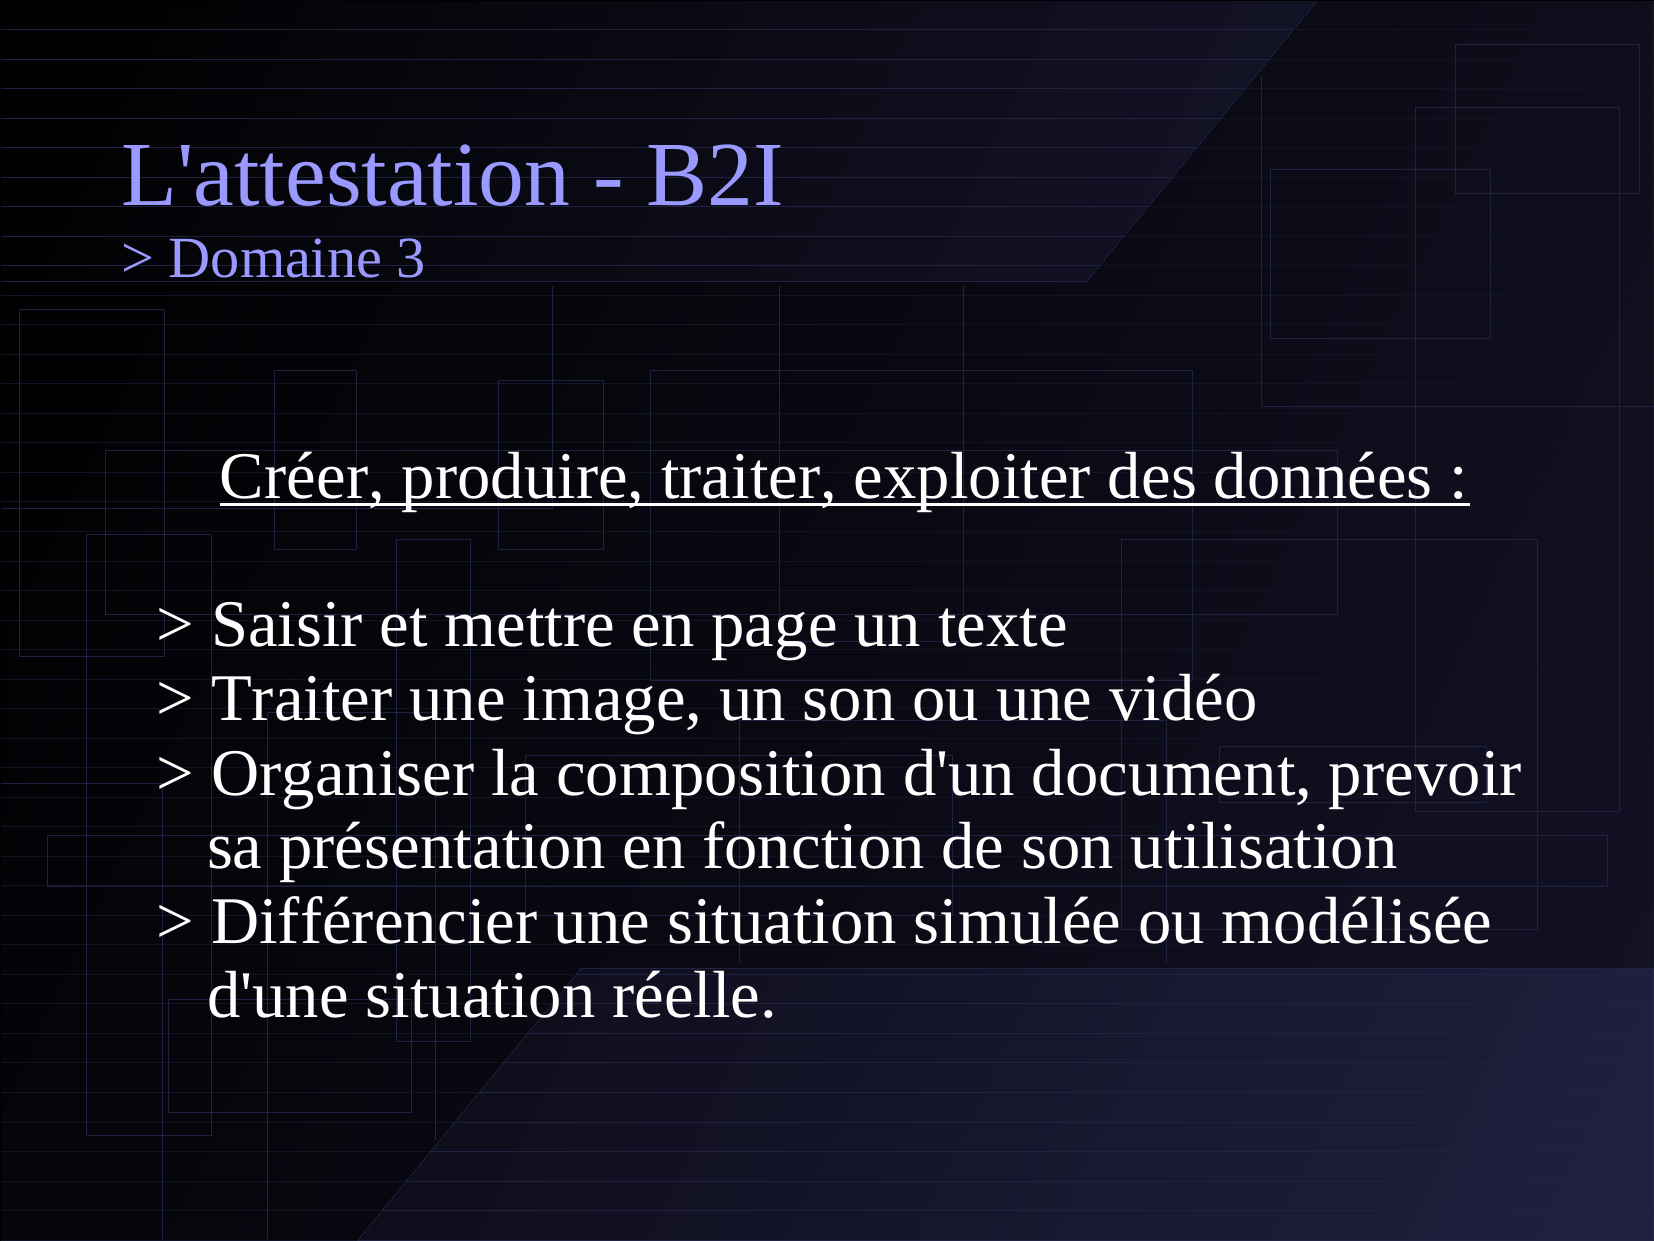

# L'attestation - B2I > Domaine 3
Créer, produire, traiter, exploiter des données :
> Saisir et mettre en page un texte
> Traiter une image, un son ou une vidéo
> Organiser la composition d'un document, prevoir
 sa présentation en fonction de son utilisation
> Différencier une situation simulée ou modélisée
 d'une situation réelle.